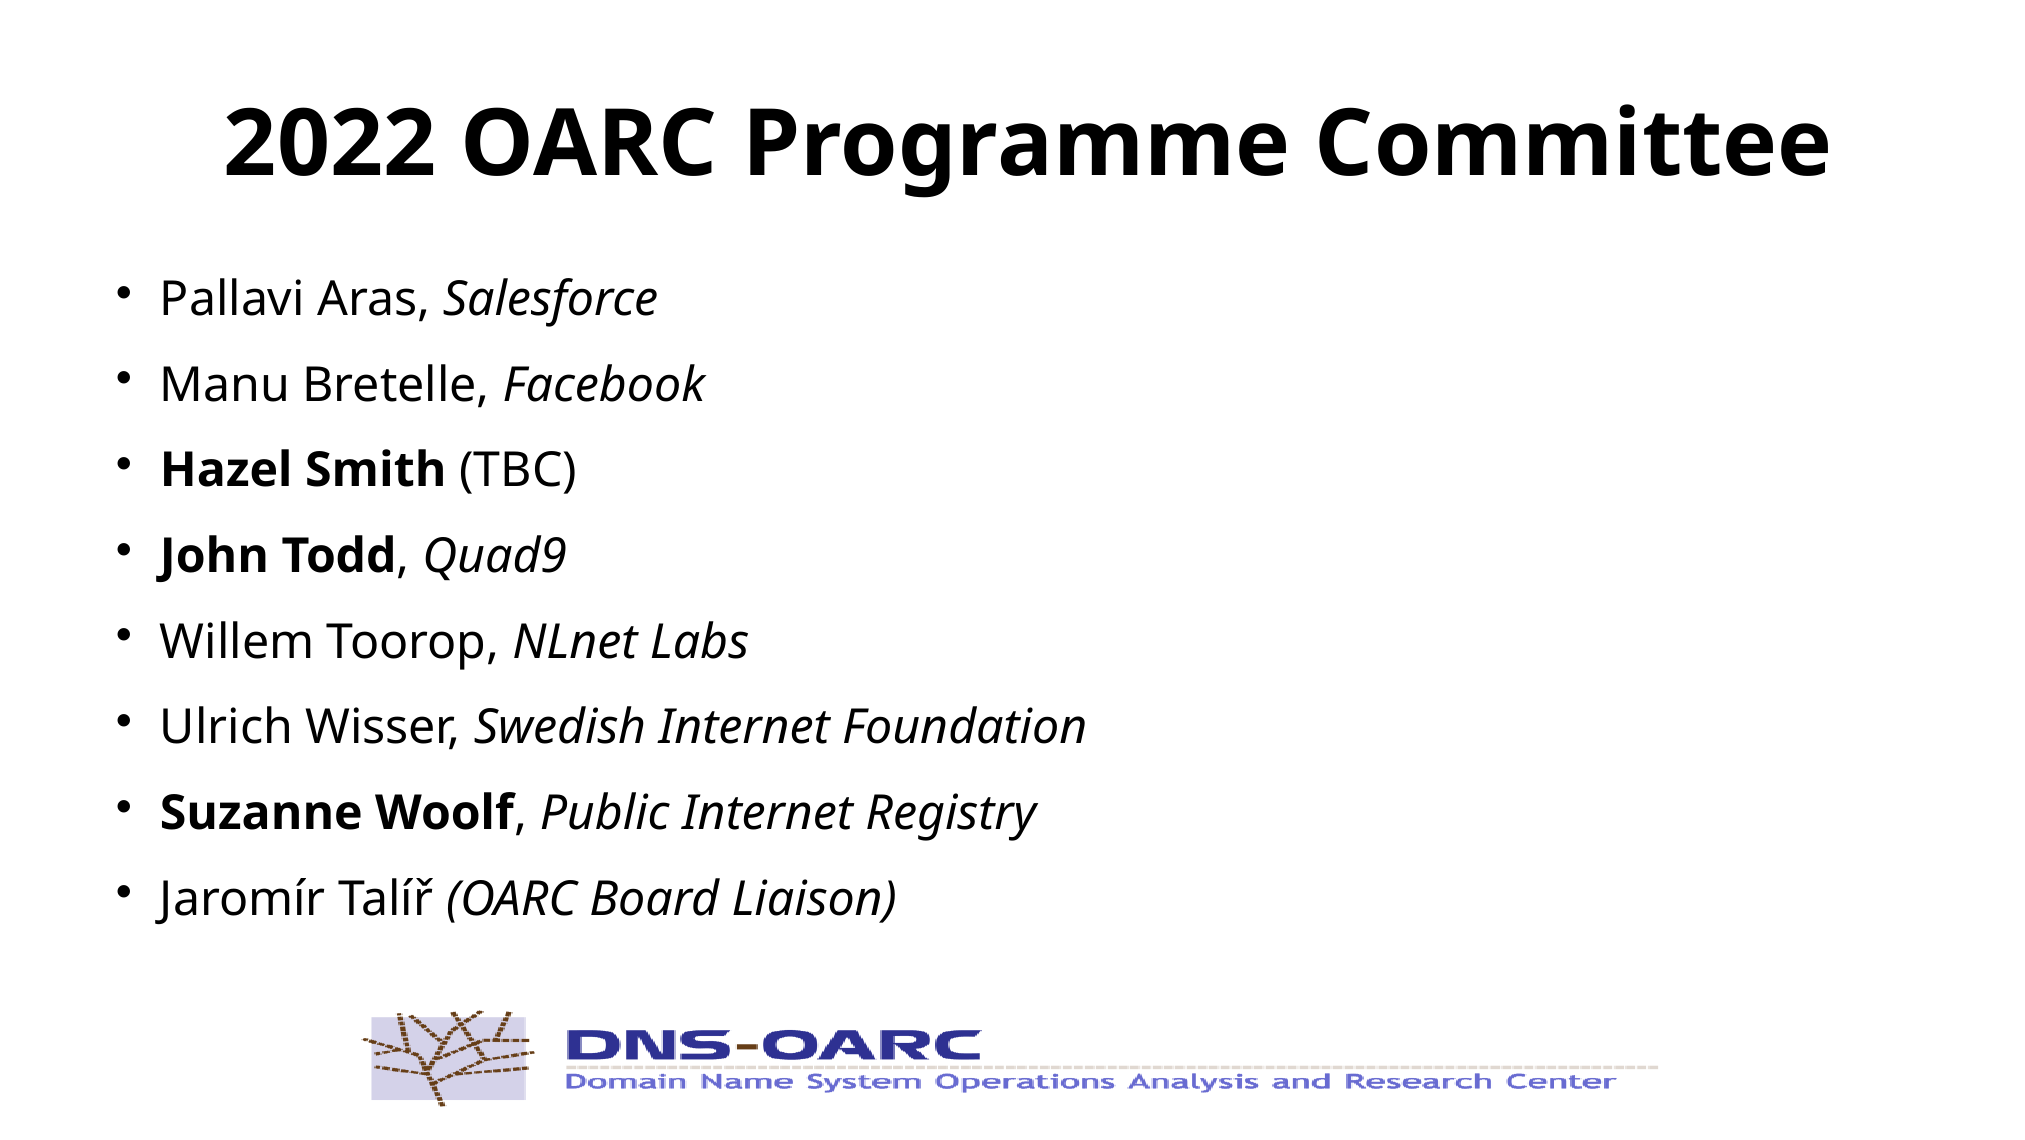

# 2022 OARC Programme Committee
Pallavi Aras, Salesforce
Manu Bretelle, Facebook
Hazel Smith (TBC)
John Todd, Quad9
Willem Toorop, NLnet Labs
Ulrich Wisser, Swedish Internet Foundation
Suzanne Woolf, Public Internet Registry
Jaromír Talíř (OARC Board Liaison)